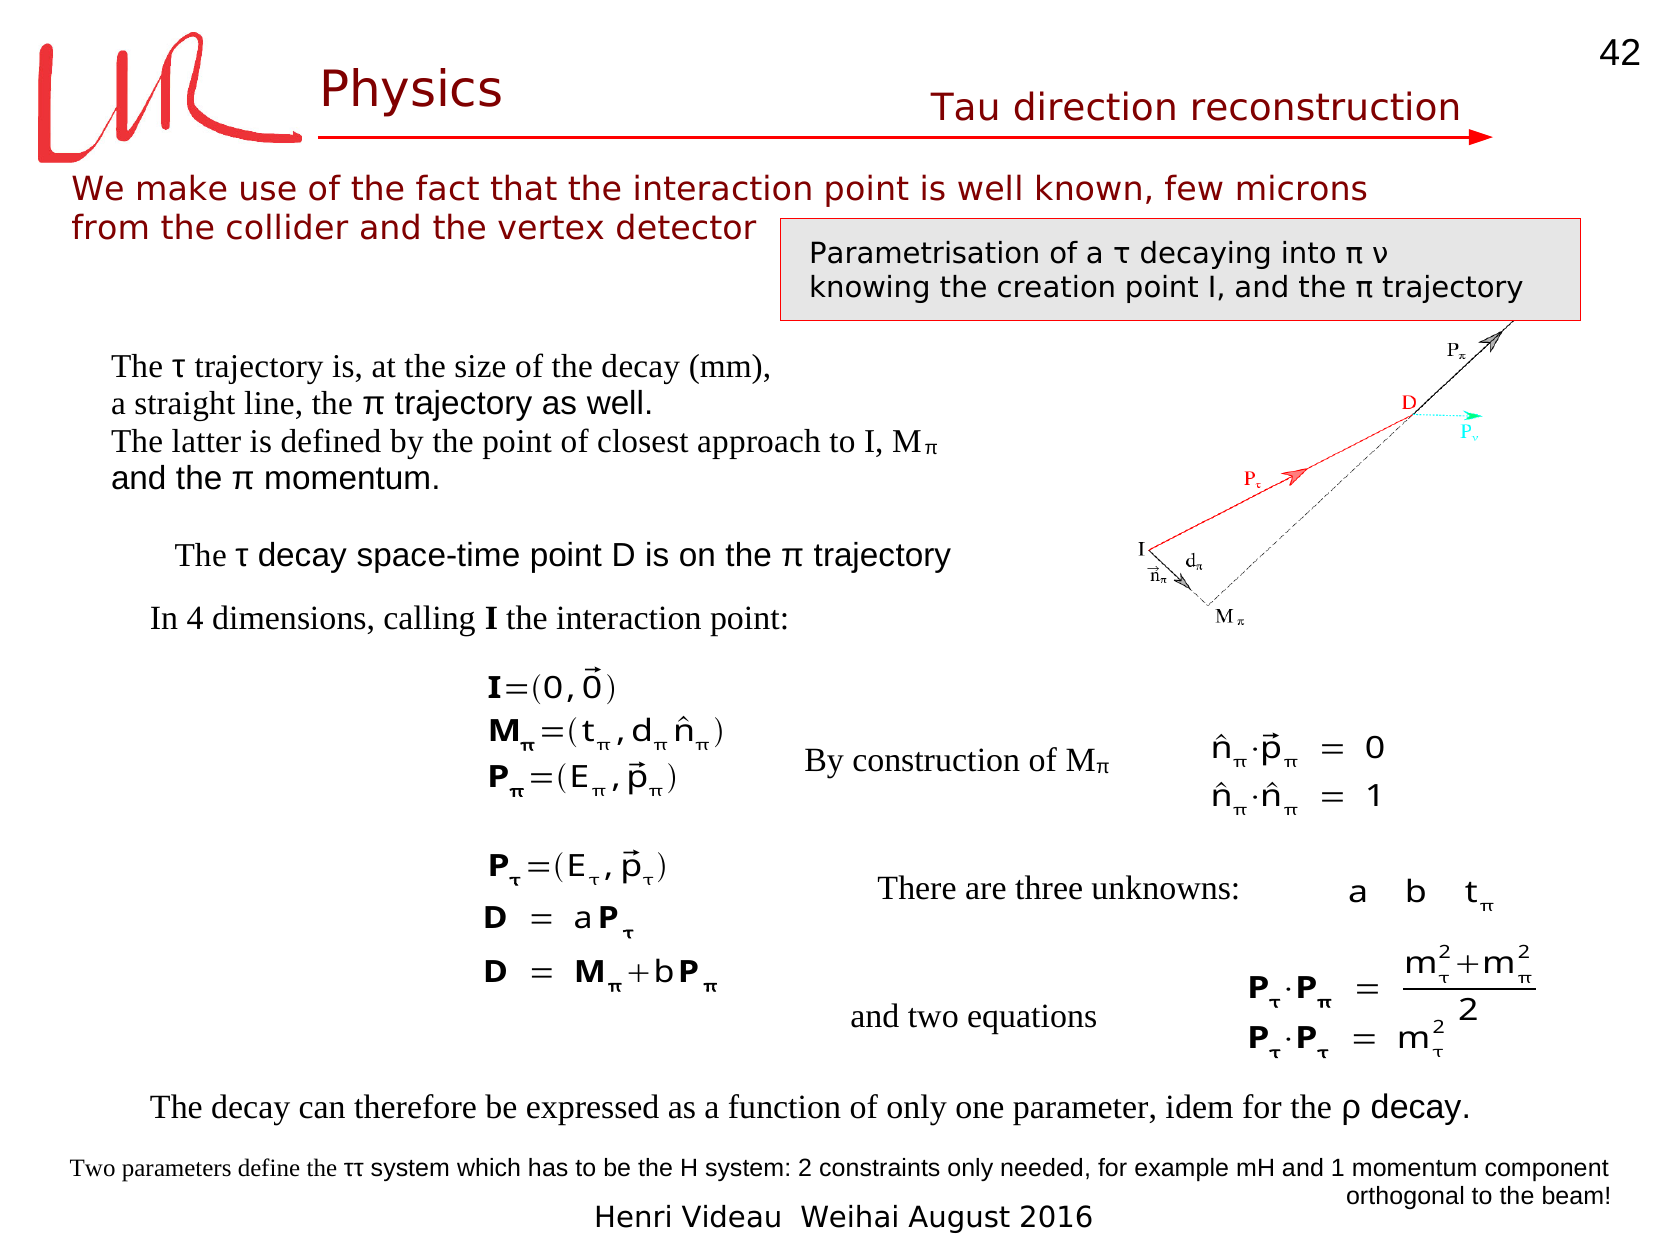

Tau direction reconstruction
We make use of the fact that the interaction point is well known, few microns
from the collider and the vertex detector
Parametrisation of a τ decaying into π ν
knowing the creation point I, and the π trajectory
The τ trajectory is, at the size of the decay (mm),
a straight line, the π trajectory as well.
The latter is defined by the point of closest approach to I, Mπ
and the π momentum.
The τ decay space-time point D is on the π trajectory
In 4 dimensions, calling I the interaction point:
By construction of Mπ
There are three unknowns:
and two equations
The decay can therefore be expressed as a function of only one parameter, idem for the ρ decay.
Two parameters define the ττ system which has to be the H system: 2 constraints only needed, for example mH and 1 momentum component
orthogonal to the beam!